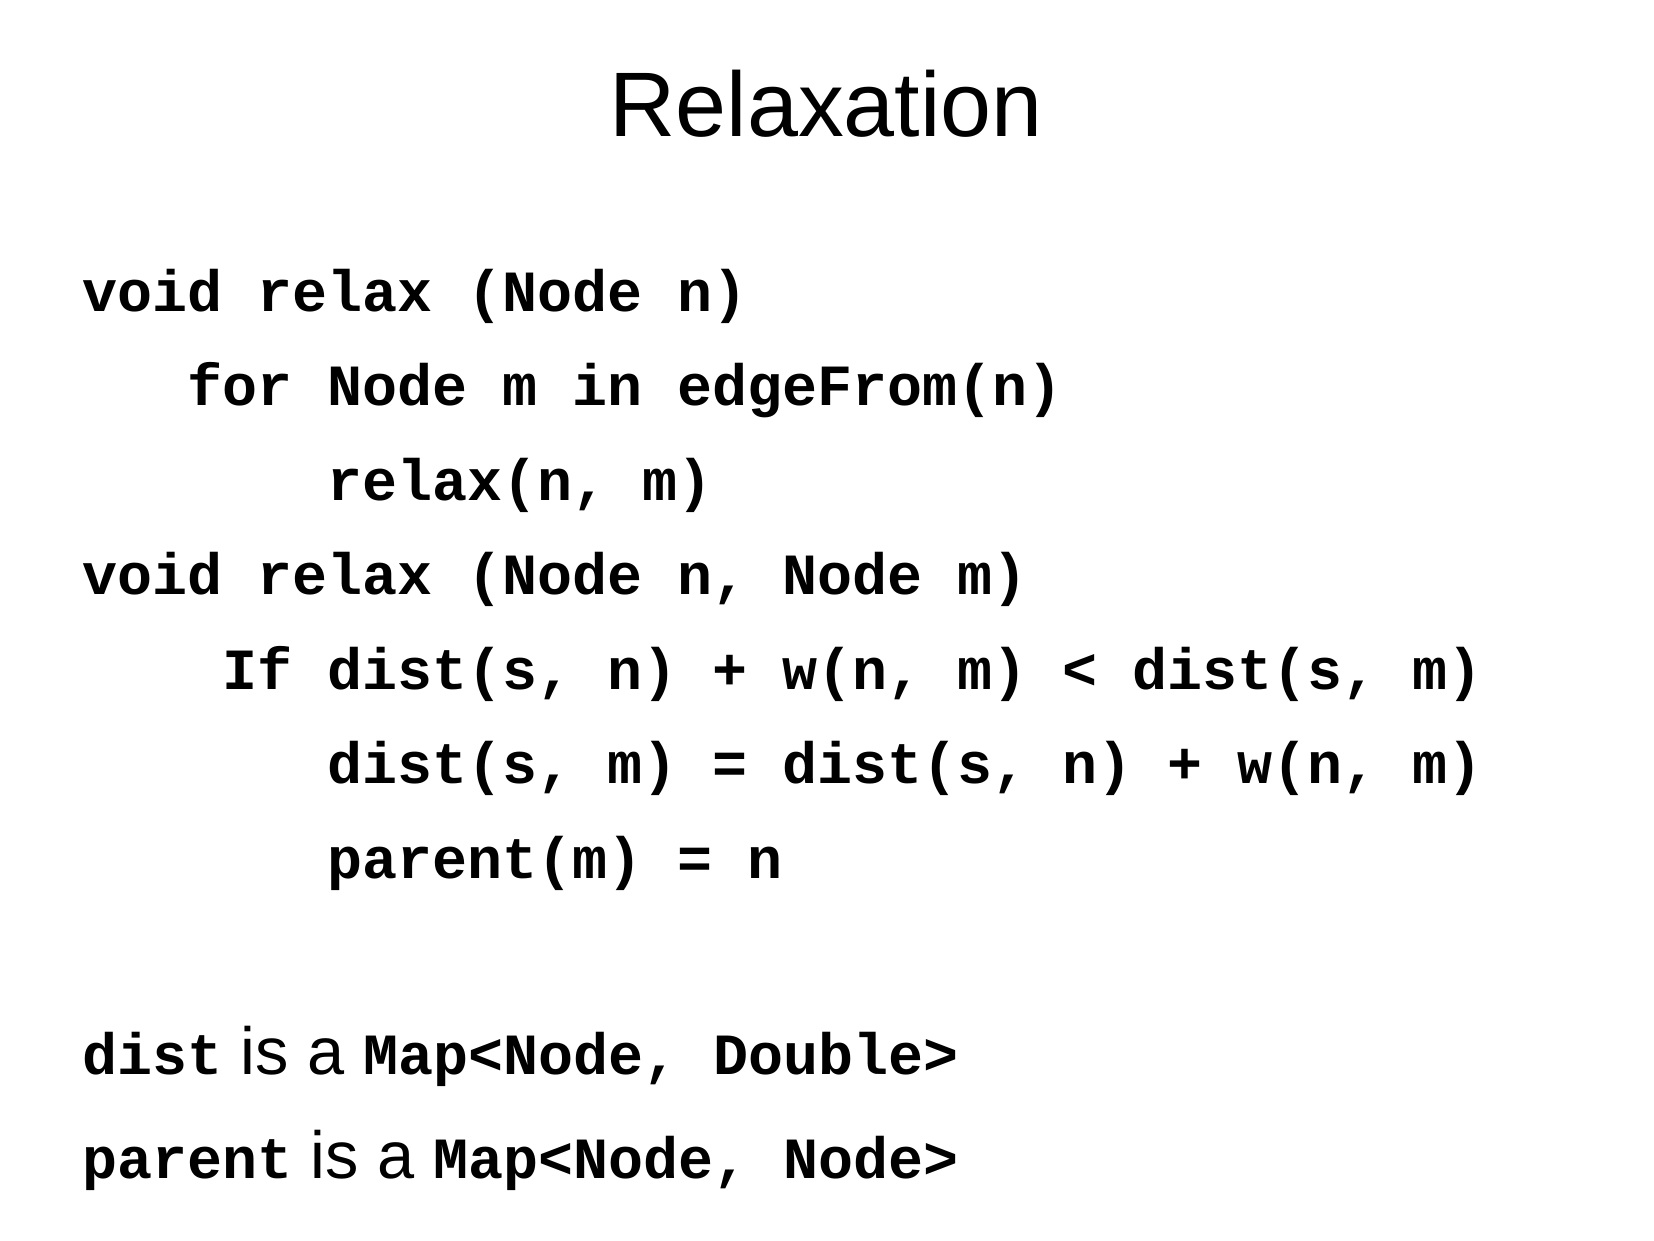

# Relaxation
void relax (Node n)
 for Node m in edgeFrom(n)
 relax(n, m)
void relax (Node n, Node m)
 If dist(s, n) + w(n, m) < dist(s, m)
 dist(s, m) = dist(s, n) + w(n, m)
 parent(m) = n
dist is a Map<Node, Double>
parent is a Map<Node, Node>